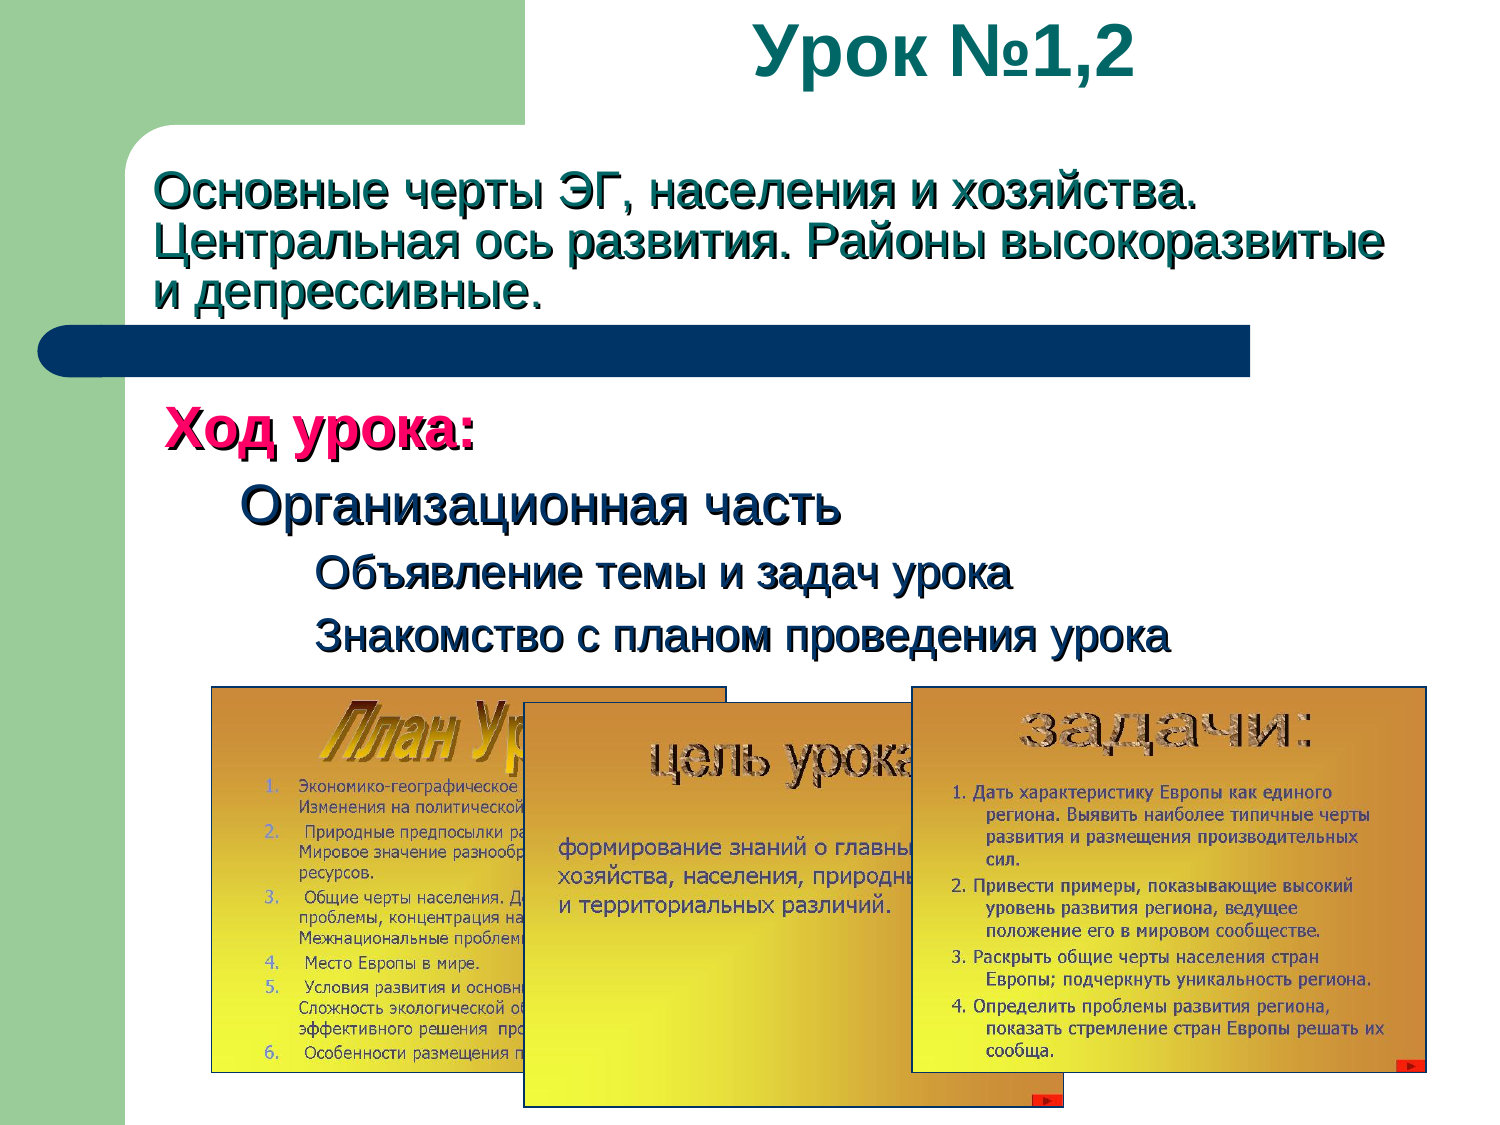

Урок №1,2
Основные черты ЭГ, населения и хозяйства. Центральная ось развития. Районы высокоразвитые и депрессивные.
# Ход урока:
Организационная часть
Объявление темы и задач урока
Знакомство с планом проведения урока